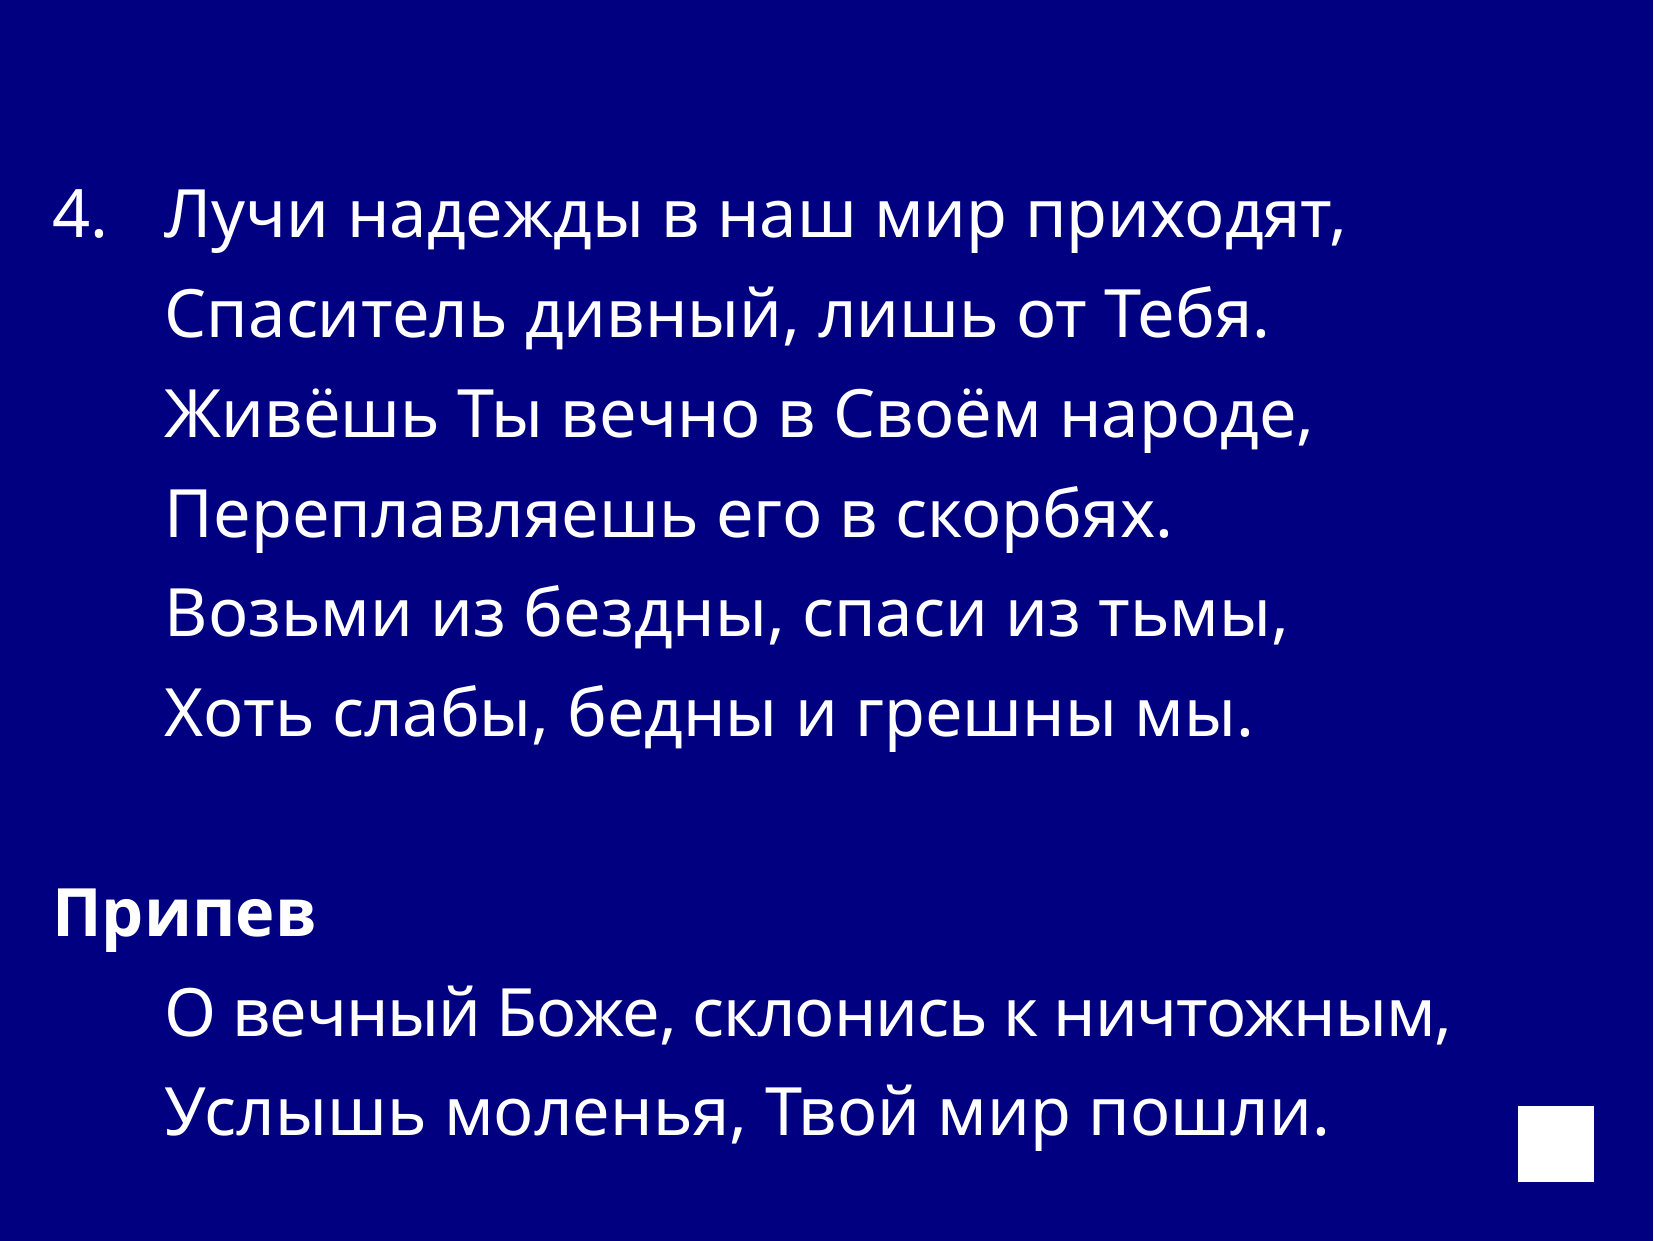

4.	Лучи надежды в наш мир приходят,
	Спаситель дивный, лишь от Тебя.
	Живёшь Ты вечно в Своём народе,
	Переплавляешь его в скорбях.
	Возьми из бездны, спаси из тьмы,
	Хоть слабы, бедны и грешны мы.
Припев
	О вечный Боже, склонись к ничтожным,
	Услышь моленья, Твой мир пошли.